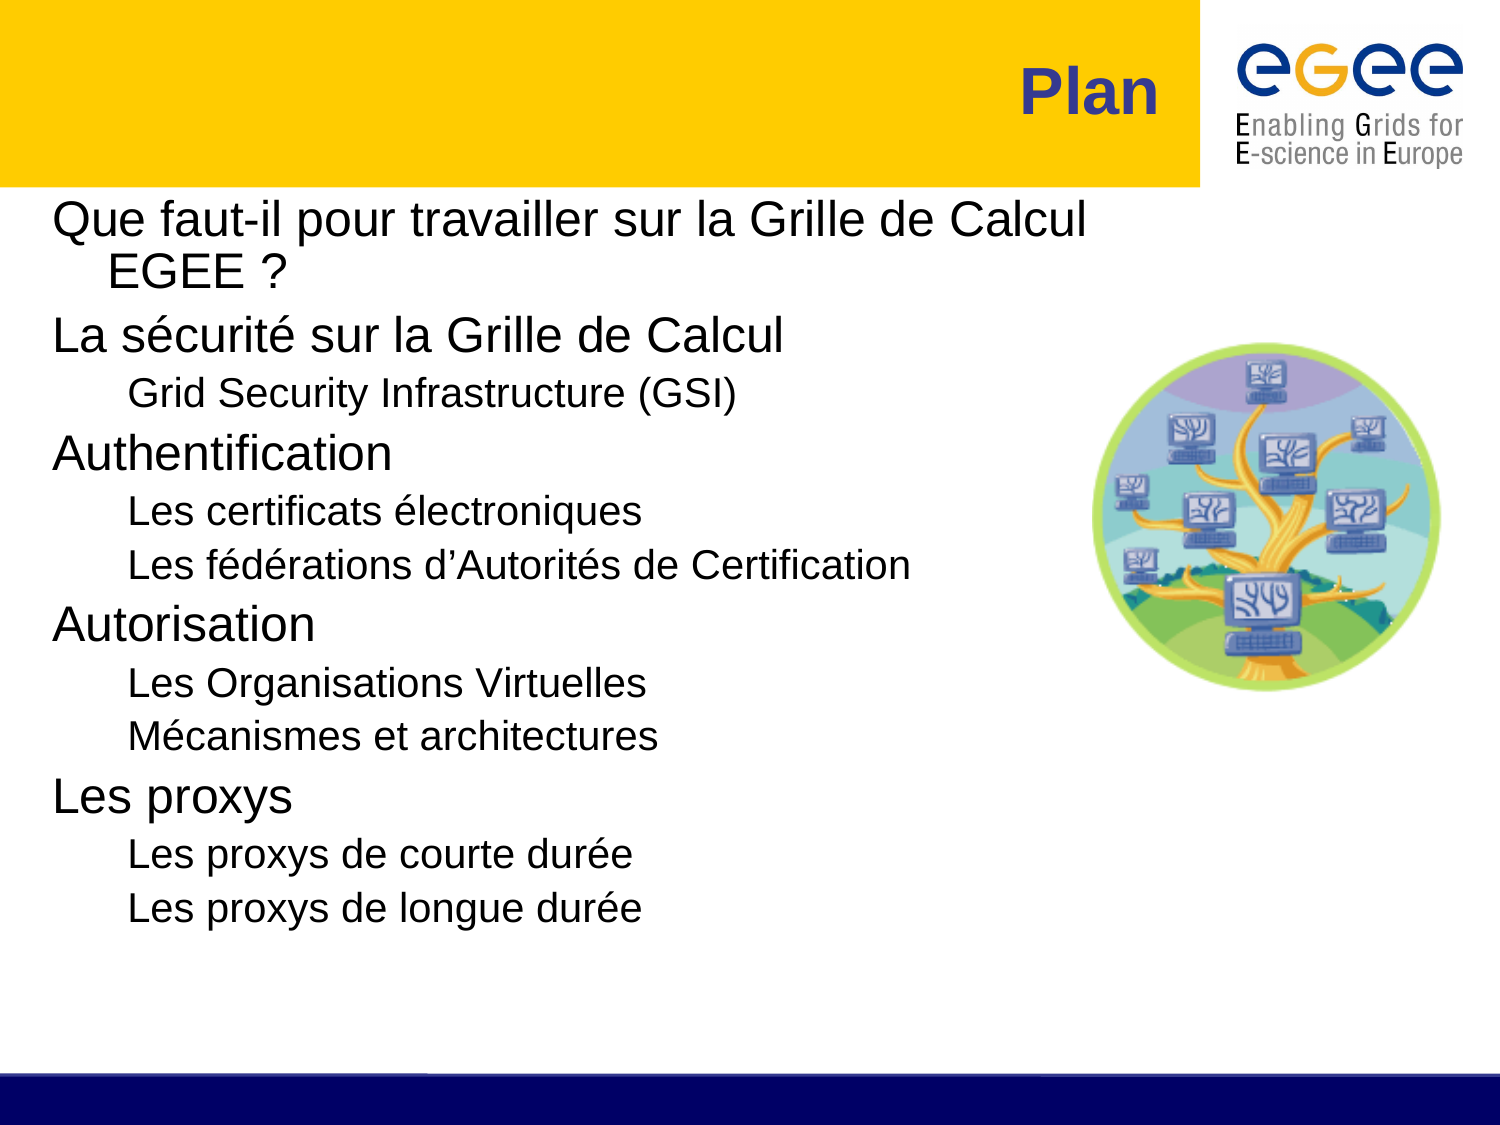

# Plan
Que faut-il pour travailler sur la Grille de Calcul EGEE ?
La sécurité sur la Grille de Calcul
Grid Security Infrastructure (GSI)
Authentification
Les certificats électroniques
Les fédérations d’Autorités de Certification
Autorisation
Les Organisations Virtuelles
Mécanismes et architectures
Les proxys
Les proxys de courte durée
Les proxys de longue durée